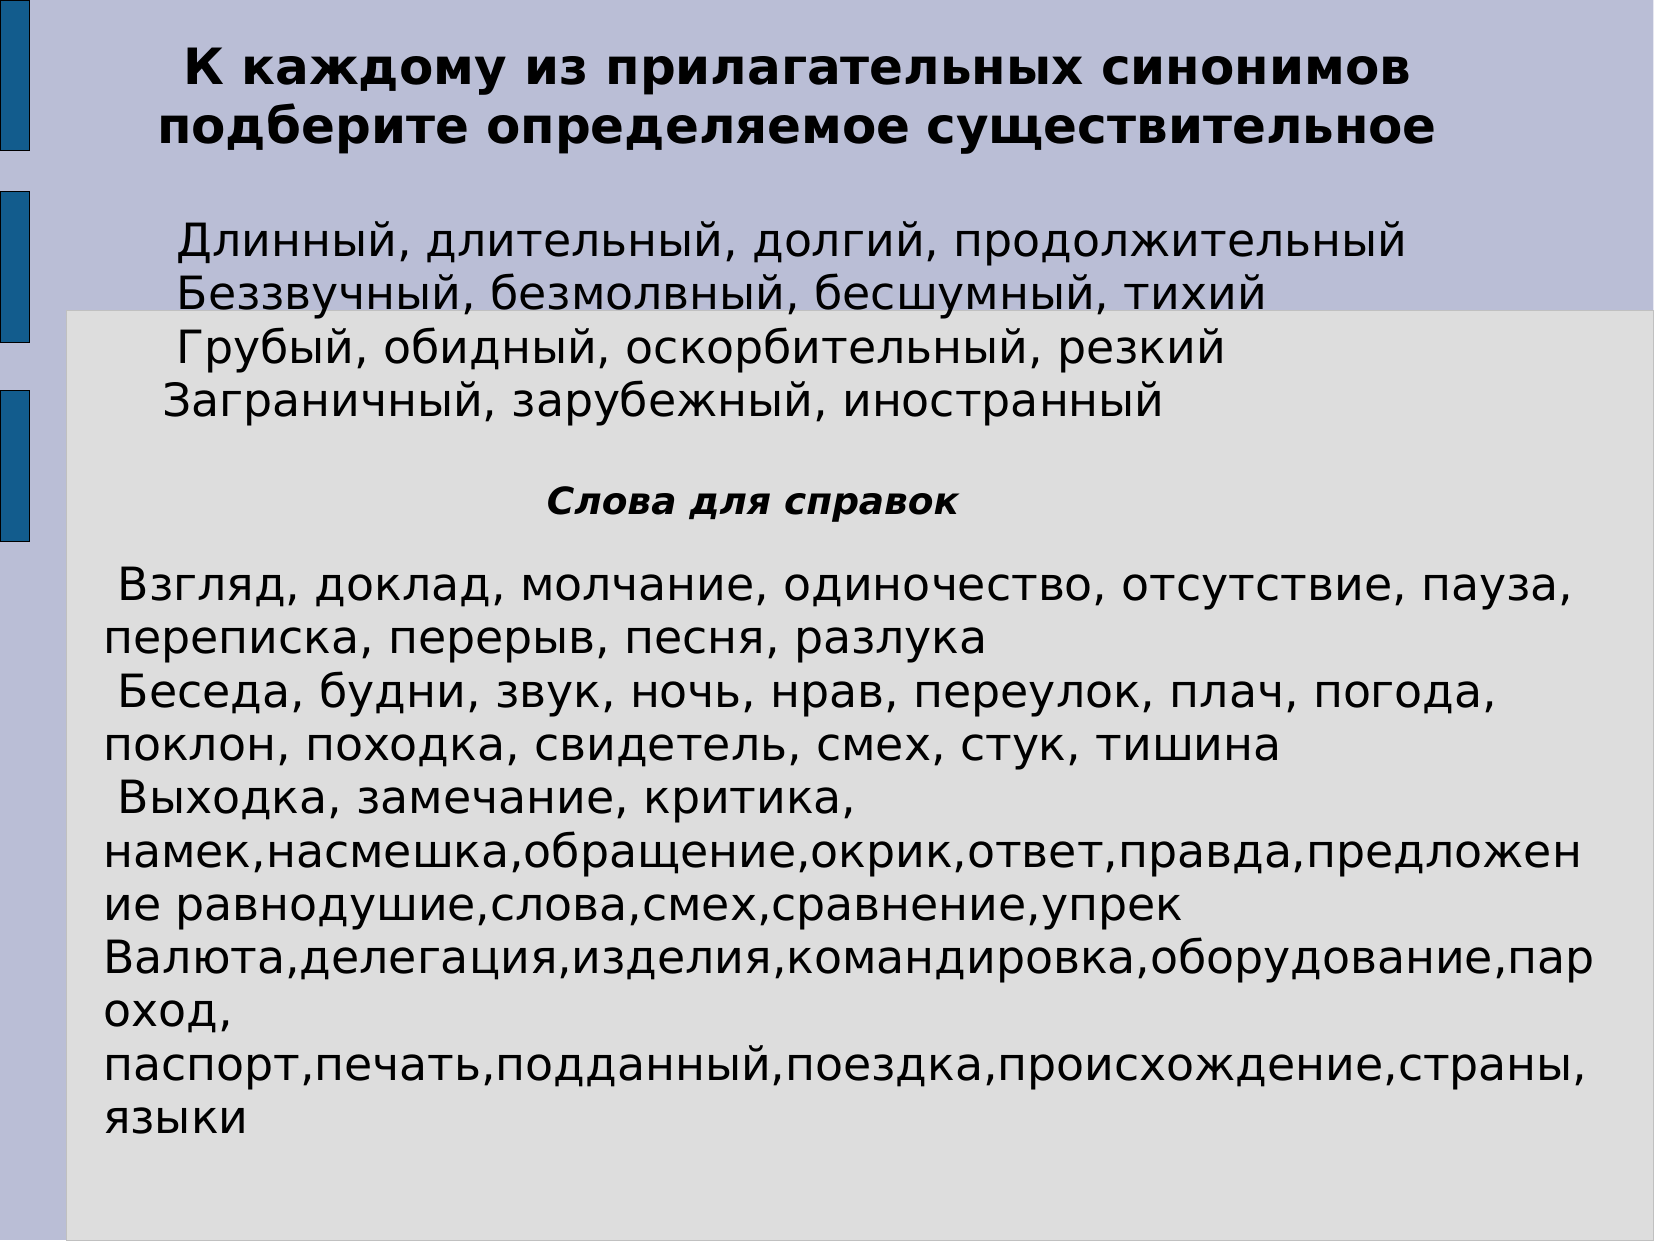

К каждому из прилагательных синонимов подберите определяемое существительное
 Длинный, длительный, долгий, продолжительный
 Беззвучный, безмолвный, бесшумный, тихий
 Грубый, обидный, оскорбительный, резкий
Заграничный, зарубежный, иностранный
Слова для справок
 Взгляд, доклад, молчание, одиночество, отсутствие, пауза, переписка, перерыв, песня, разлука
 Беседа, будни, звук, ночь, нрав, переулок, плач, погода, поклон, походка, свидетель, смех, стук, тишина
 Выходка, замечание, критика, намек,насмешка,обращение,окрик,ответ,правда,предложение равнодушие,слова,смех,сравнение,упрек
Валюта,делегация,изделия,командировка,оборудование,пароход, паспорт,печать,подданный,поездка,происхождение,страны, языки